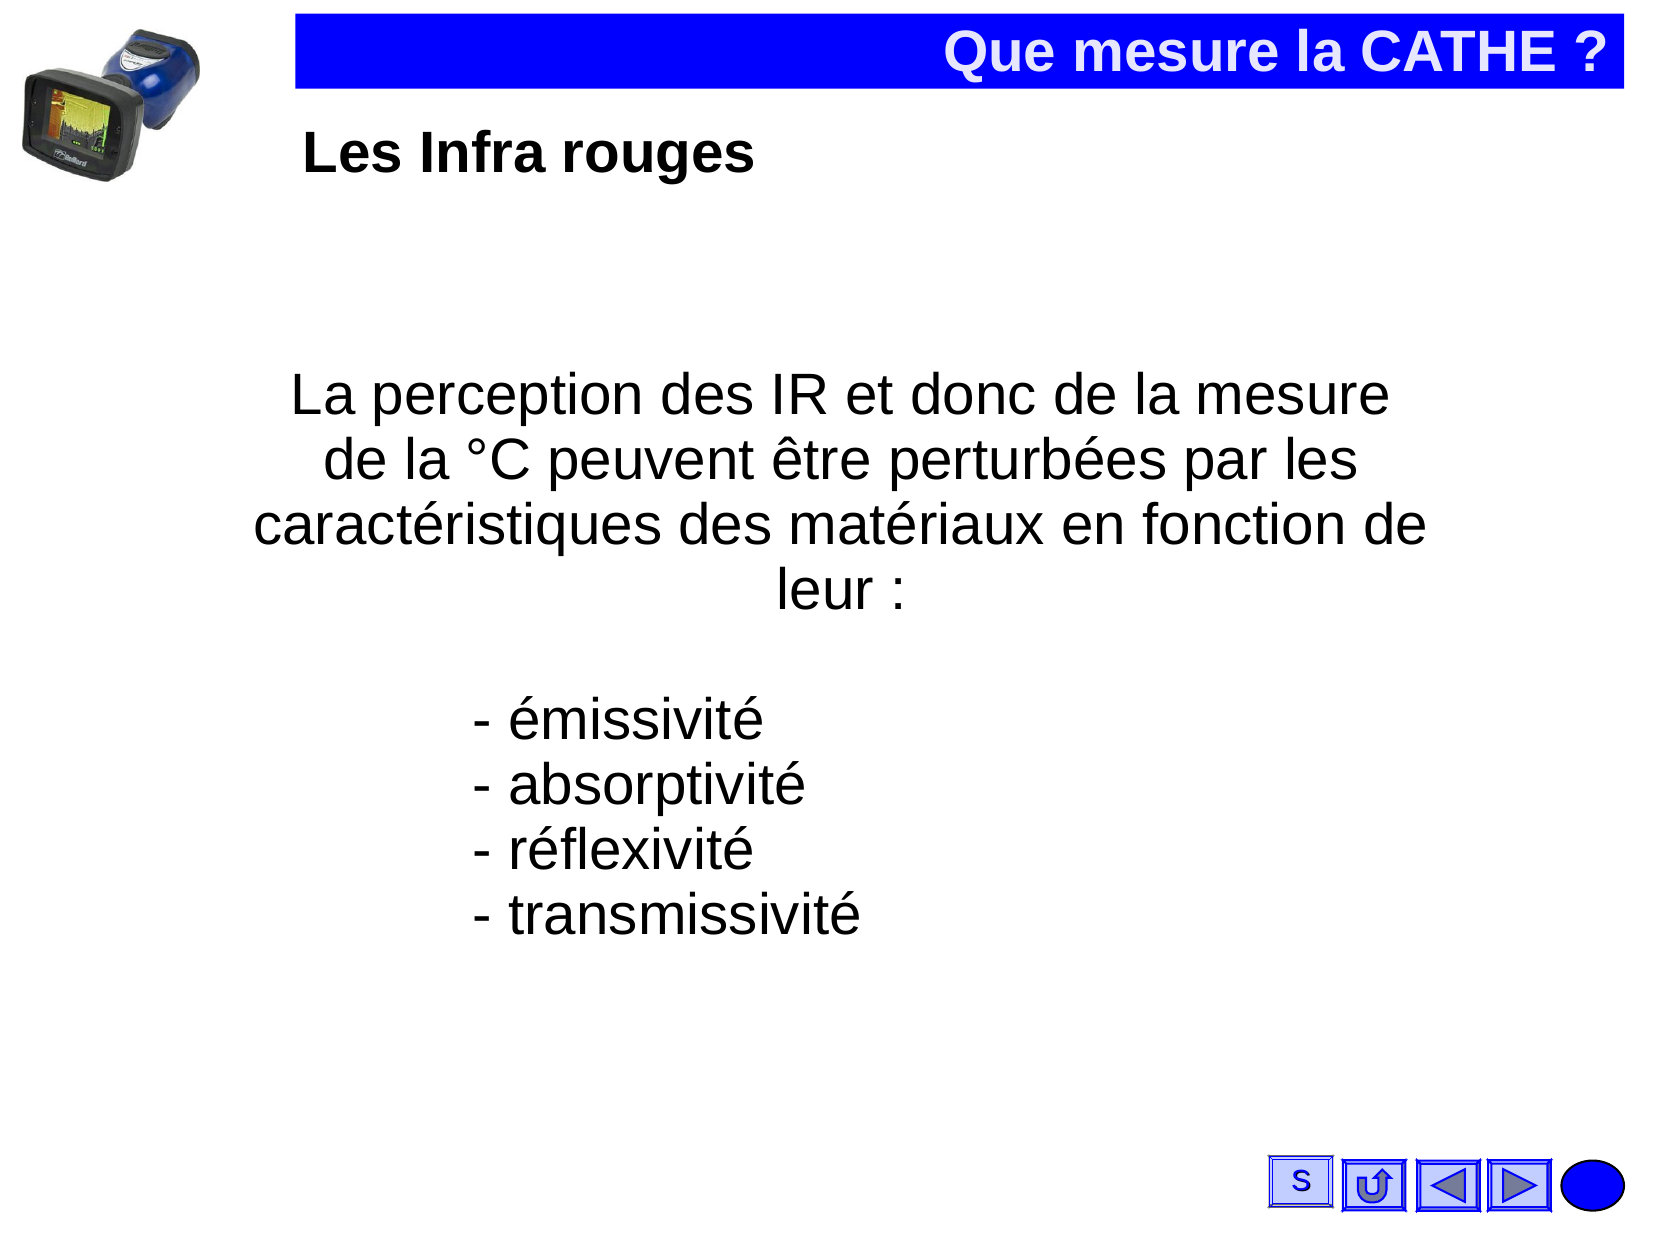

Que mesure la CATHE ?
Les Infra rouges
La perception des IR et donc de la mesure de la °C peuvent être perturbées par les caractéristiques des matériaux en fonction de leur :
			- émissivité
			- absorptivité
			- réflexivité
			- transmissivité